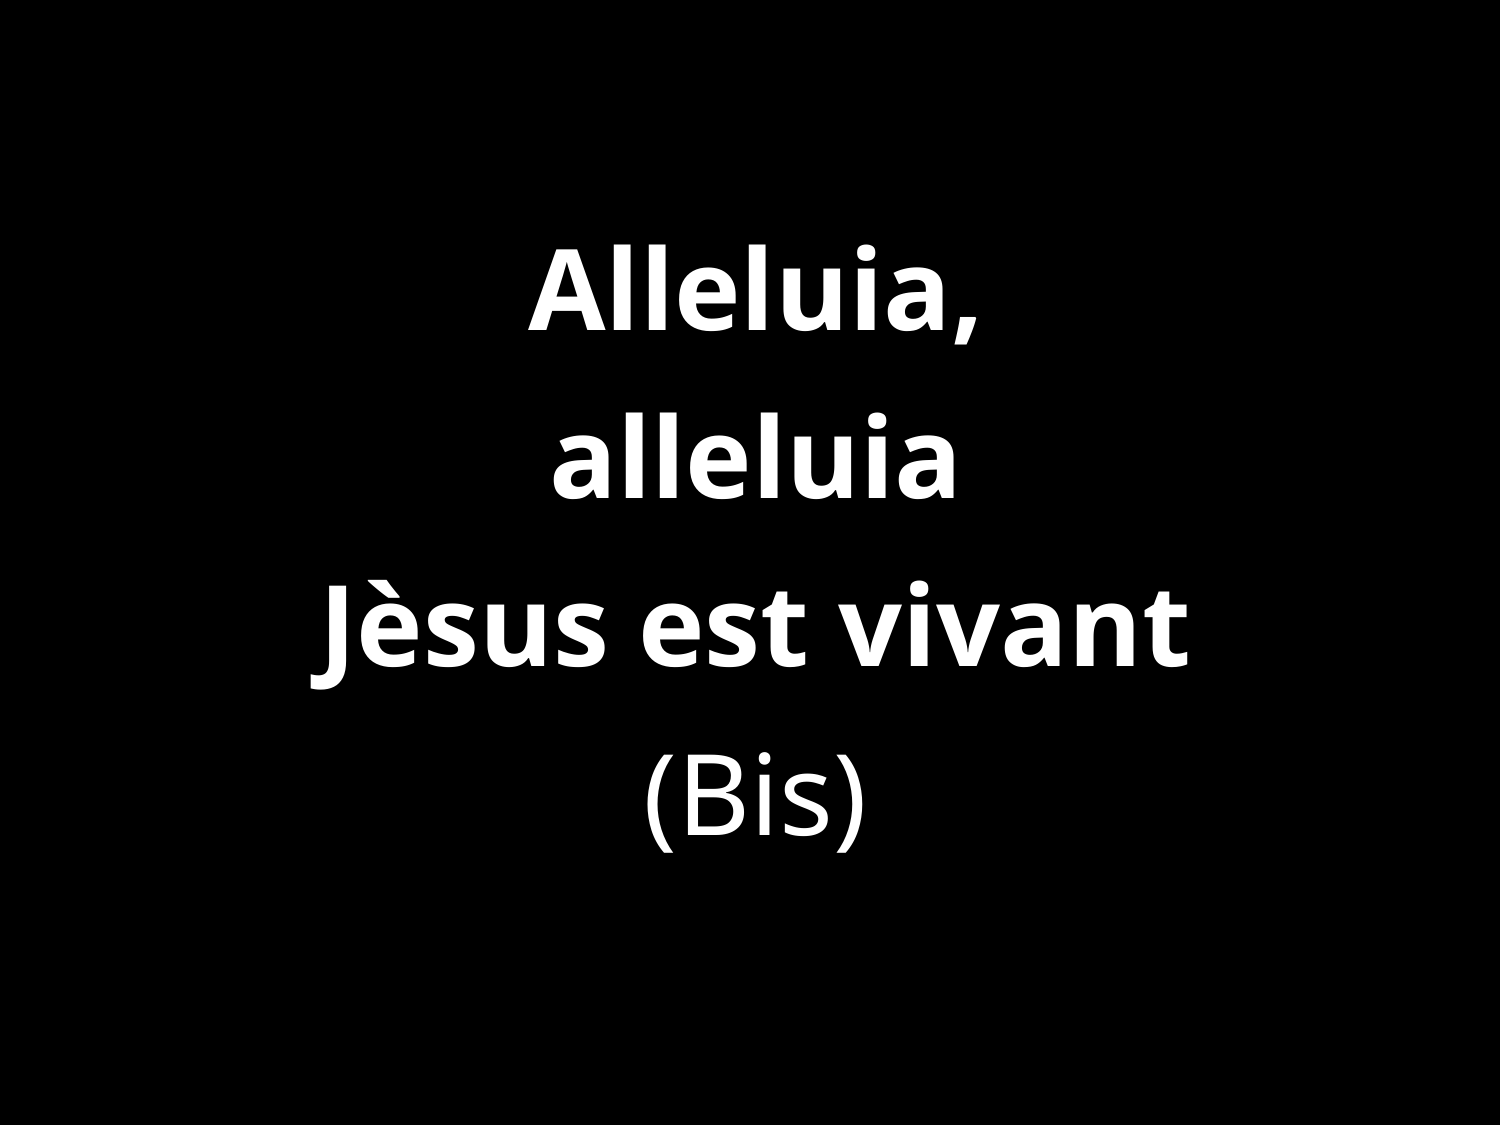

# Alleluia,
alleluia
Jèsus est vivant
(Bis)